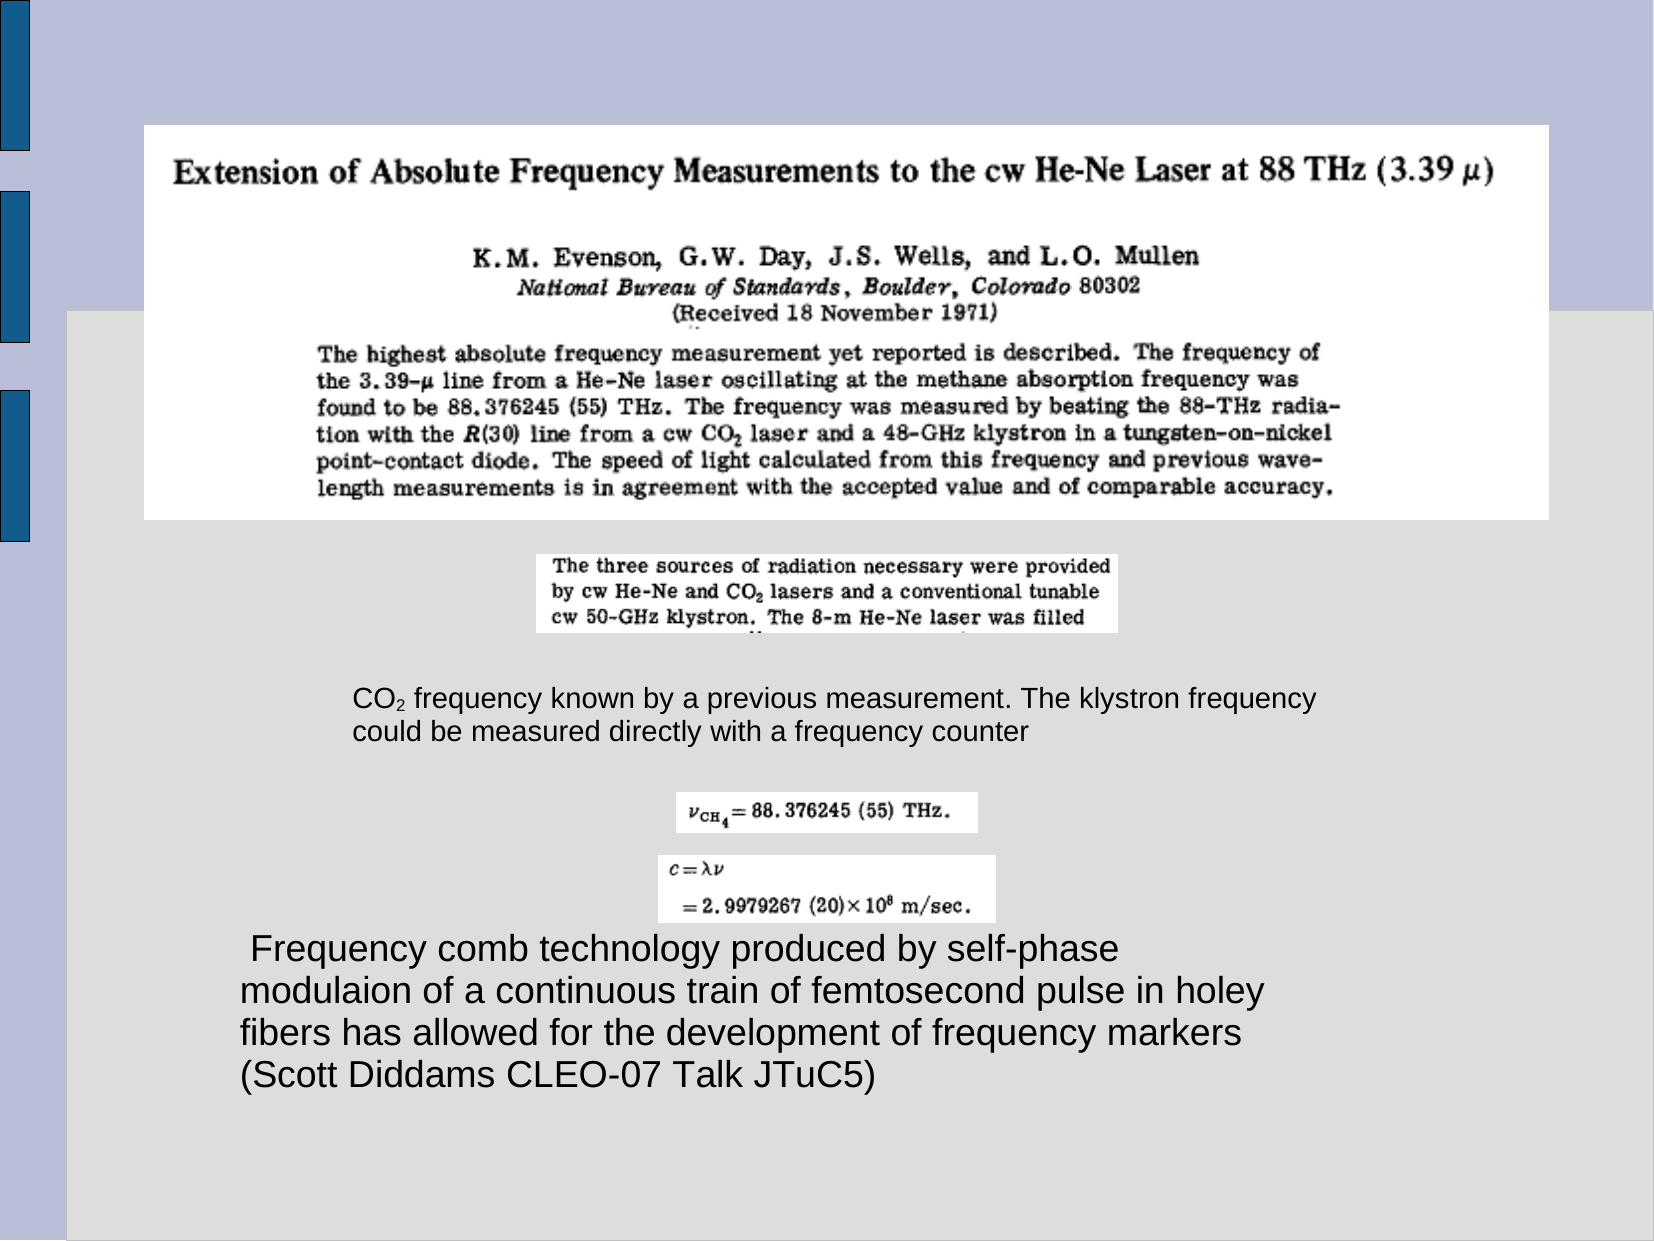

CO2 frequency known by a previous measurement. The klystron frequency
could be measured directly with a frequency counter
 Frequency comb technology produced by self-phase
modulaion of a continuous train of femtosecond pulse in holey
fibers has allowed for the development of frequency markers
(Scott Diddams CLEO-07 Talk JTuC5)